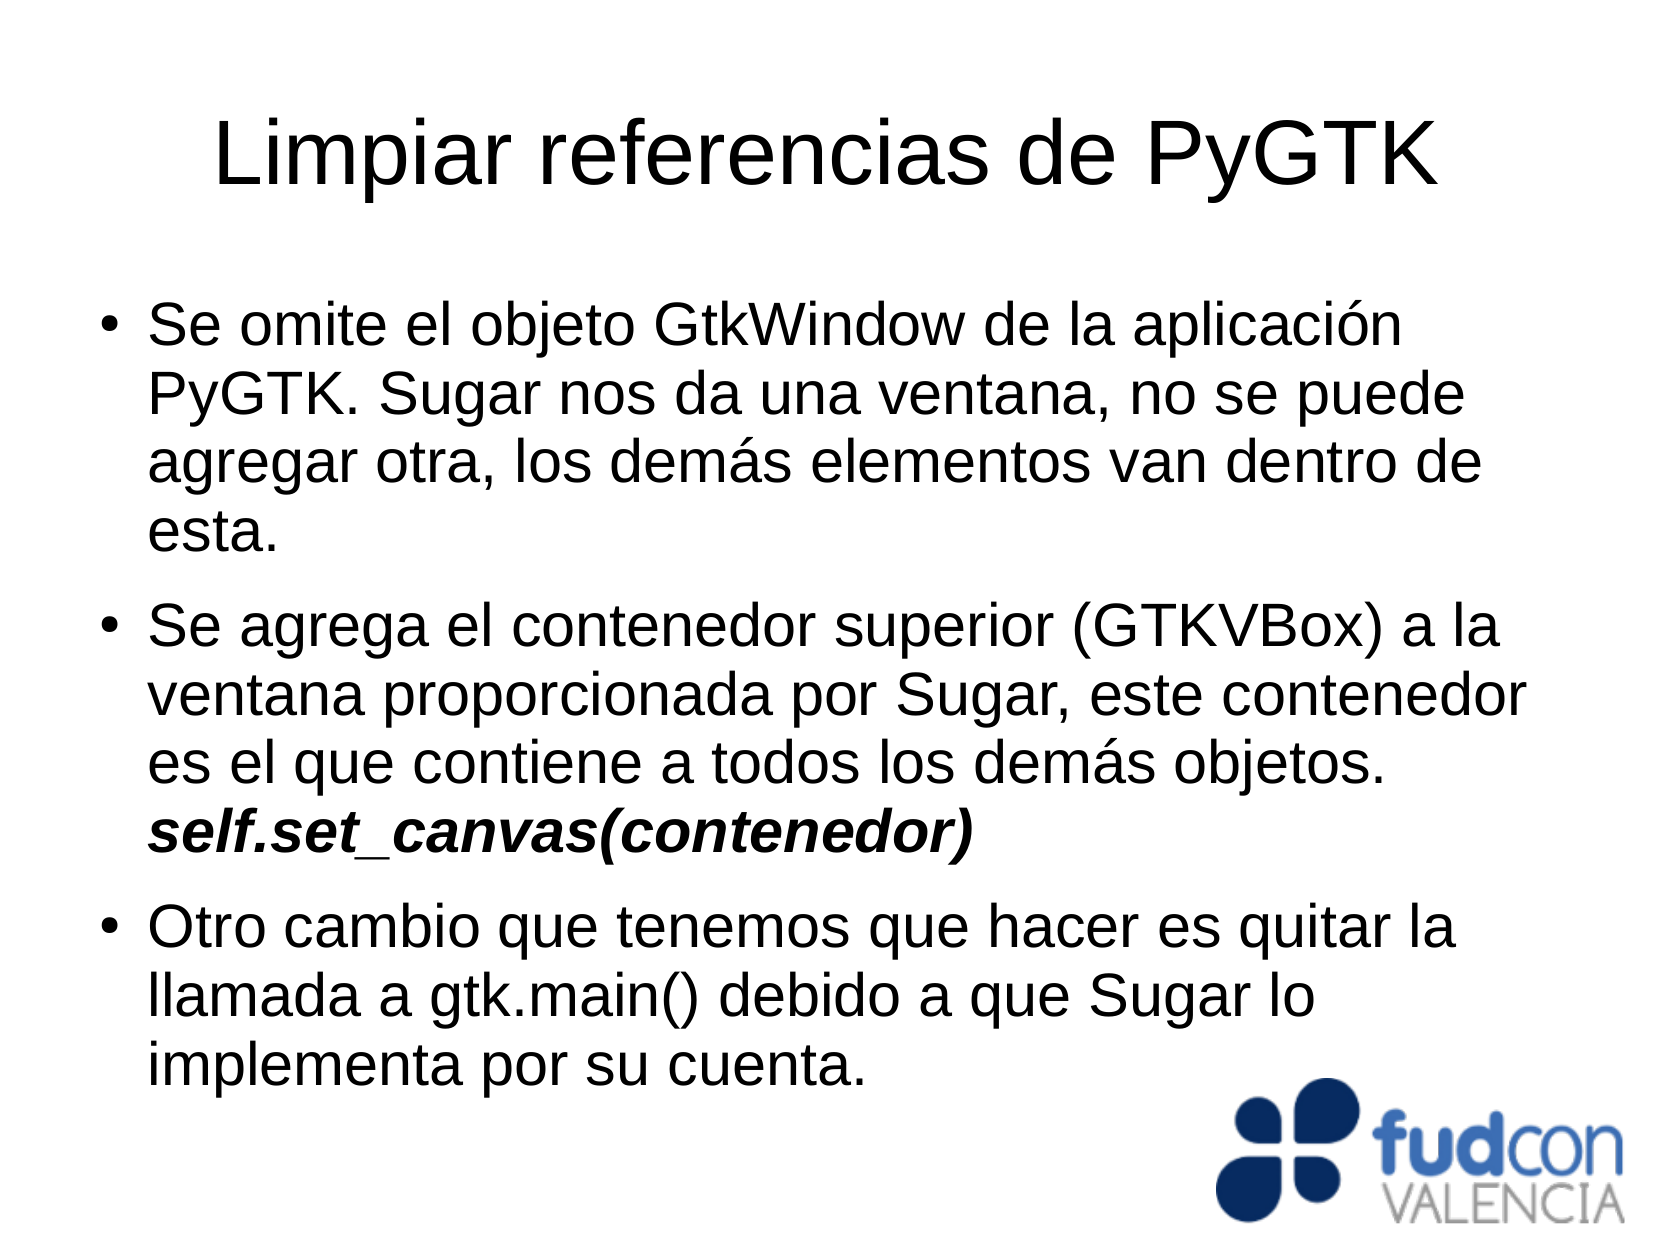

# Limpiar referencias de PyGTK
Se omite el objeto GtkWindow de la aplicación PyGTK. Sugar nos da una ventana, no se puede agregar otra, los demás elementos van dentro de esta.
Se agrega el contenedor superior (GTKVBox) a la ventana proporcionada por Sugar, este contenedor es el que contiene a todos los demás objetos. self.set_canvas(contenedor)
Otro cambio que tenemos que hacer es quitar la llamada a gtk.main() debido a que Sugar lo implementa por su cuenta.